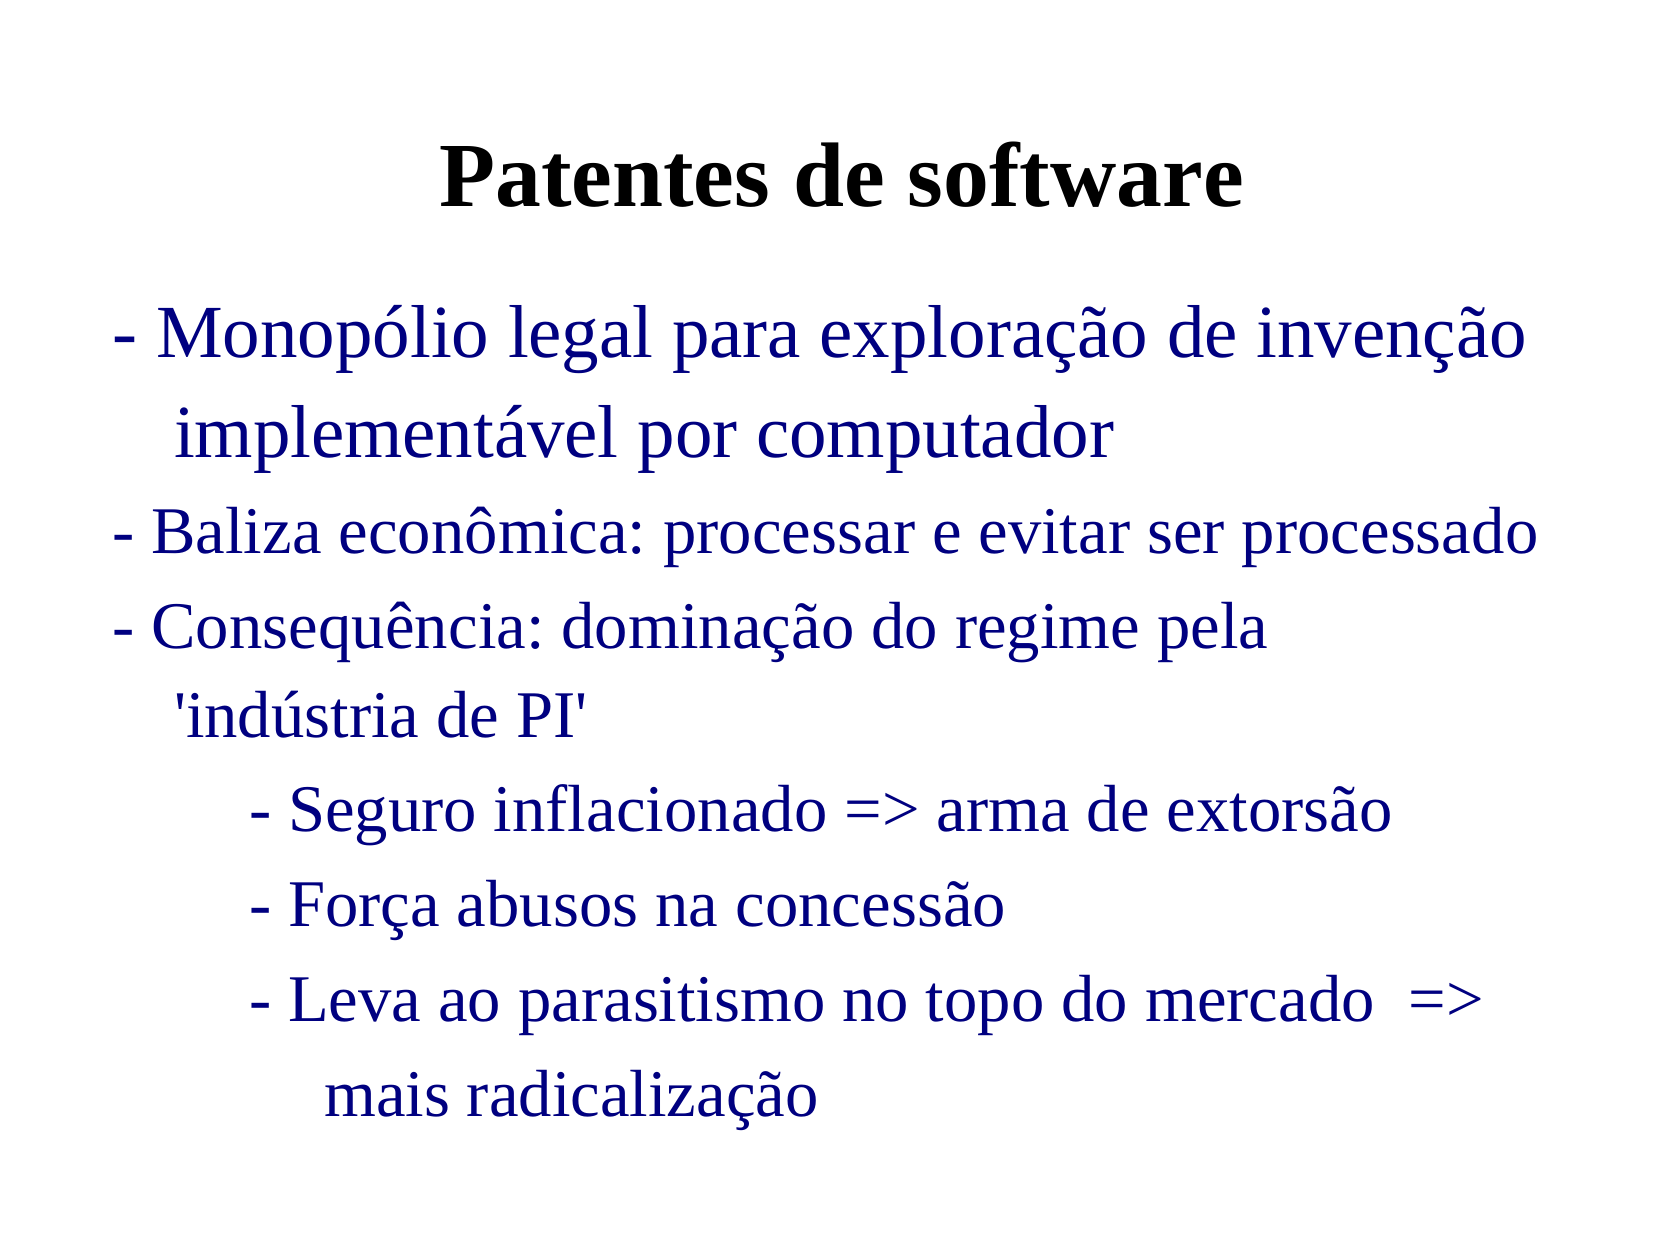

# Patentes de software
- Monopólio legal para exploração de invenção implementável por computador
- Baliza econômica: processar e evitar ser processado
- Consequência: dominação do regime pela
'indústria de PI'
 	- Seguro inflacionado => arma de extorsão
 	- Força abusos na concessão
	- Leva ao parasitismo no topo do mercado =>
		mais radicalização